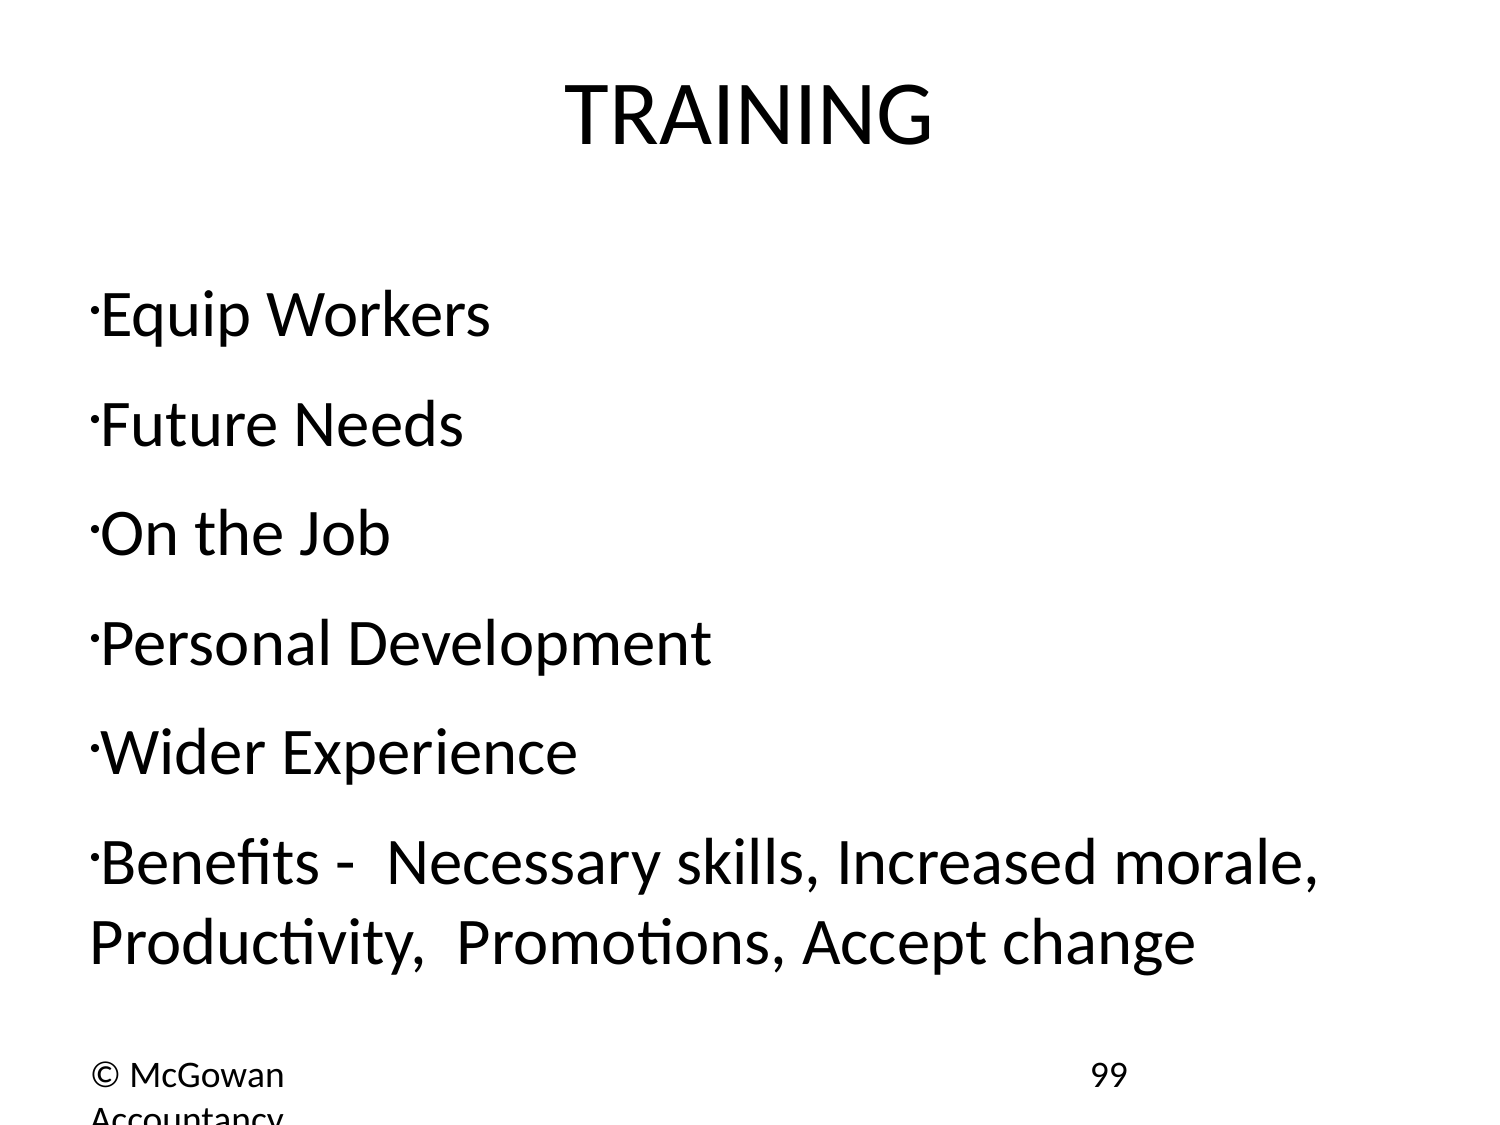

# TRAINING
Equip Workers
Future Needs
On the Job
Personal Development
Wider Experience
Benefits - Necessary skills, Increased morale, Productivity, Promotions, Accept change
© McGowan Accountancy Services
99